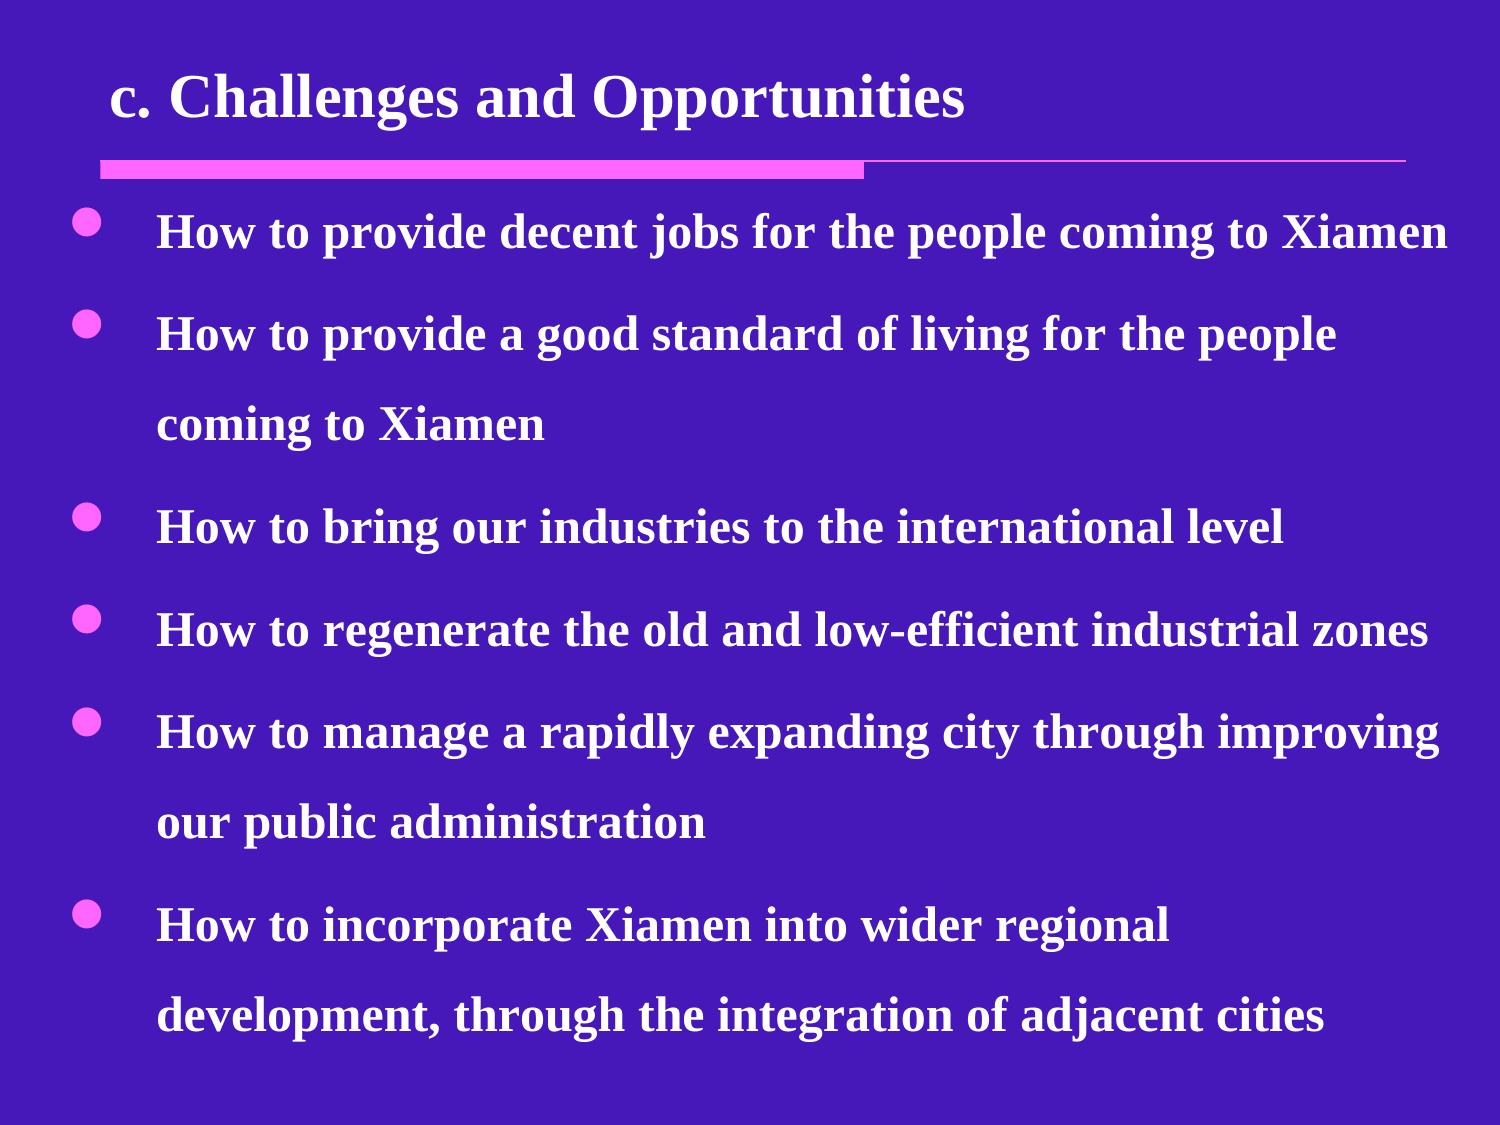

# c. Challenges and Opportunities
How to provide decent jobs for the people coming to Xiamen
How to provide a good standard of living for the people coming to Xiamen
How to bring our industries to the international level
How to regenerate the old and low-efficient industrial zones
How to manage a rapidly expanding city through improving our public administration
How to incorporate Xiamen into wider regional development, through the integration of adjacent cities